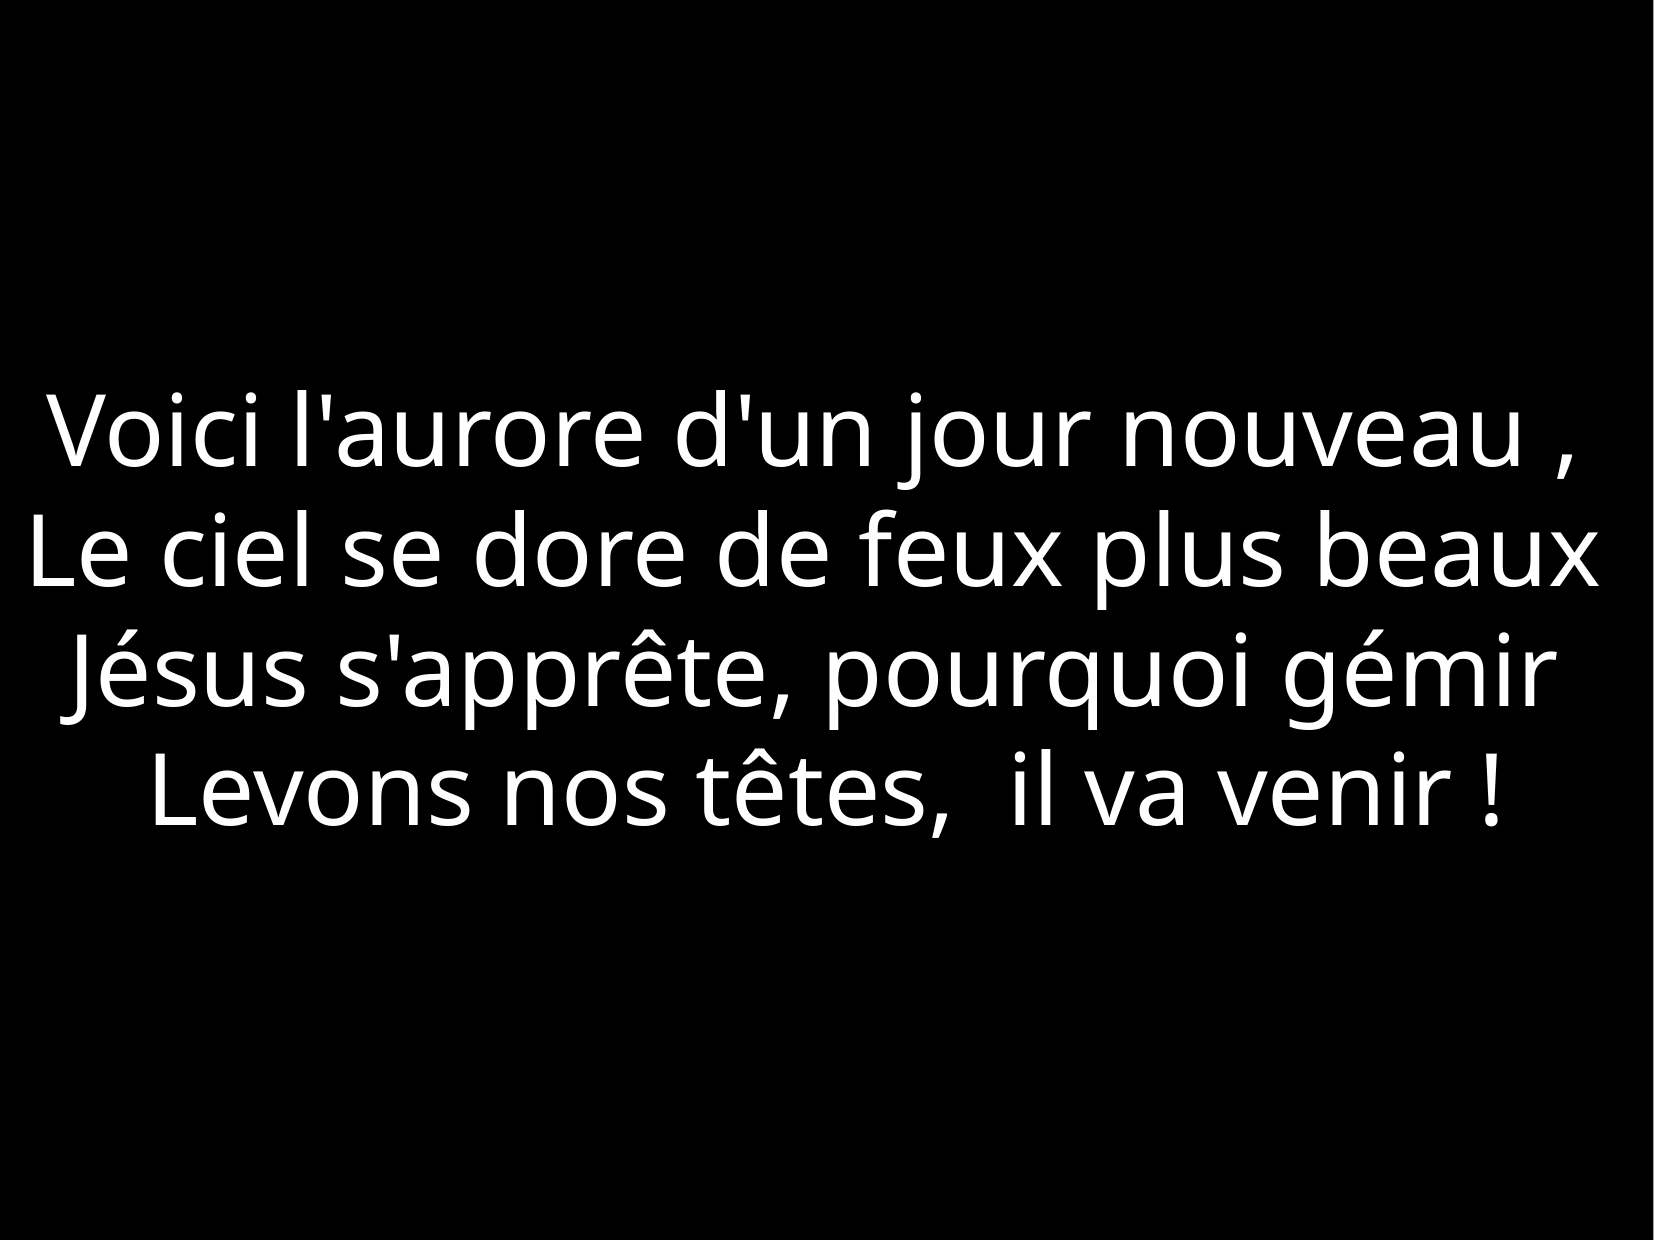

Voici l'aurore d'un jour nouveau ,
Le ciel se dore de feux plus beaux
Jésus s'apprête, pourquoi gémir
Levons nos têtes, il va venir !